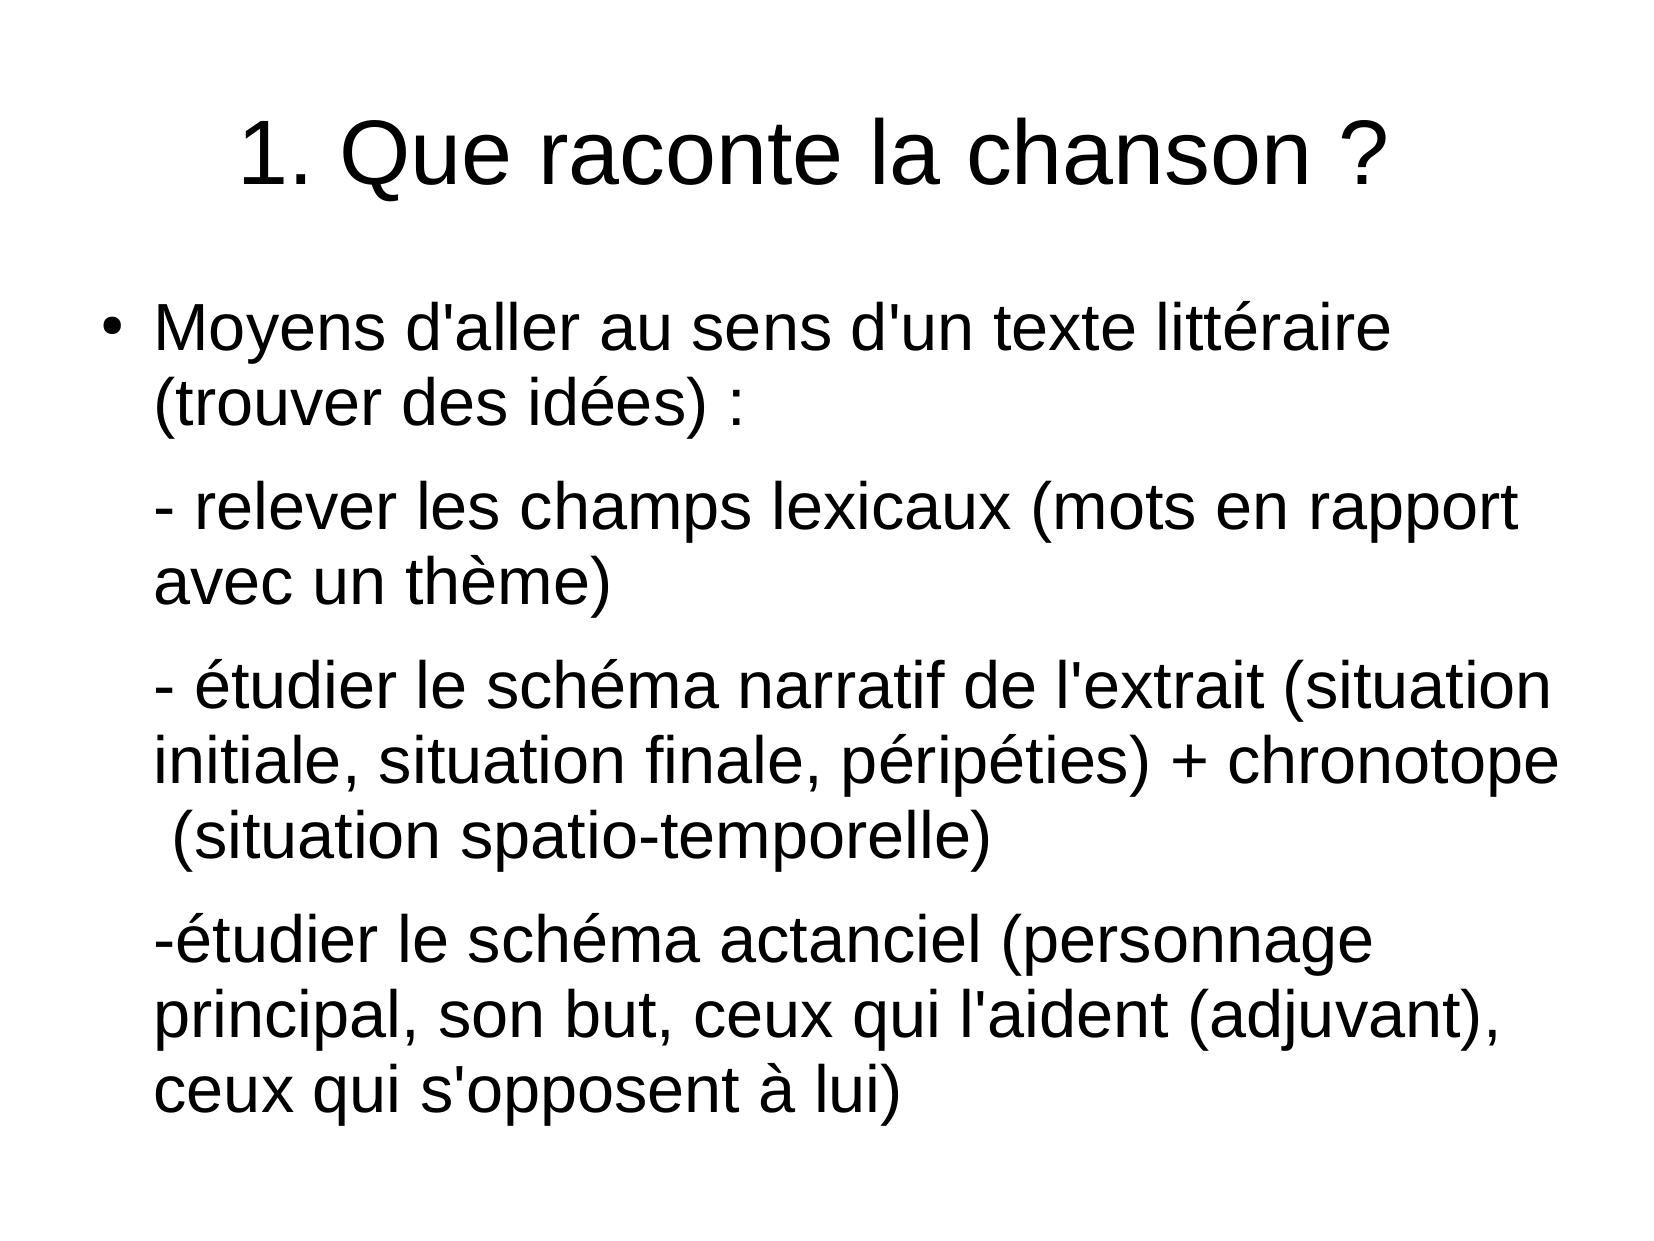

# 1. Que raconte la chanson ?
Moyens d'aller au sens d'un texte littéraire (trouver des idées) :
- relever les champs lexicaux (mots en rapport avec un thème)
- étudier le schéma narratif de l'extrait (situation initiale, situation finale, péripéties) + chronotope (situation spatio-temporelle)
-étudier le schéma actanciel (personnage principal, son but, ceux qui l'aident (adjuvant), ceux qui s'opposent à lui)